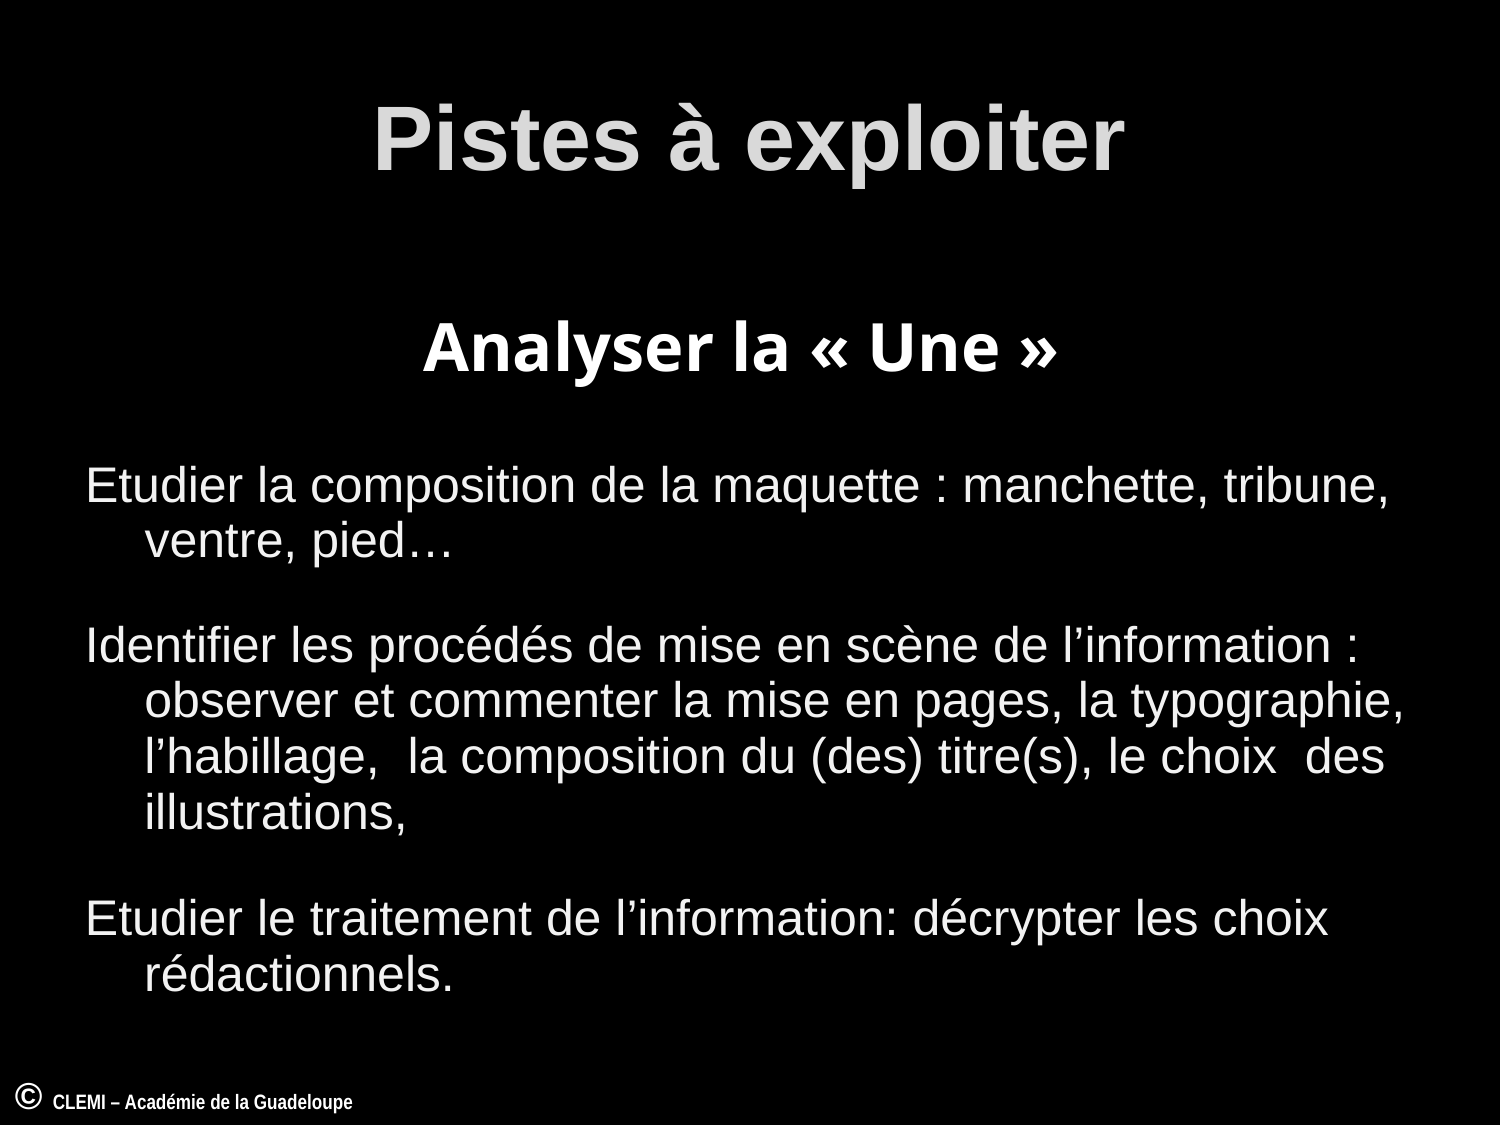

# Pistes à exploiter
Analyser la « Une »
Etudier la composition de la maquette : manchette, tribune, ventre, pied…
Identifier les procédés de mise en scène de l’information : observer et commenter la mise en pages, la typographie, l’habillage, la composition du (des) titre(s), le choix des illustrations,
Etudier le traitement de l’information: décrypter les choix rédactionnels.
© CLEMI – Académie de la Guadeloupe